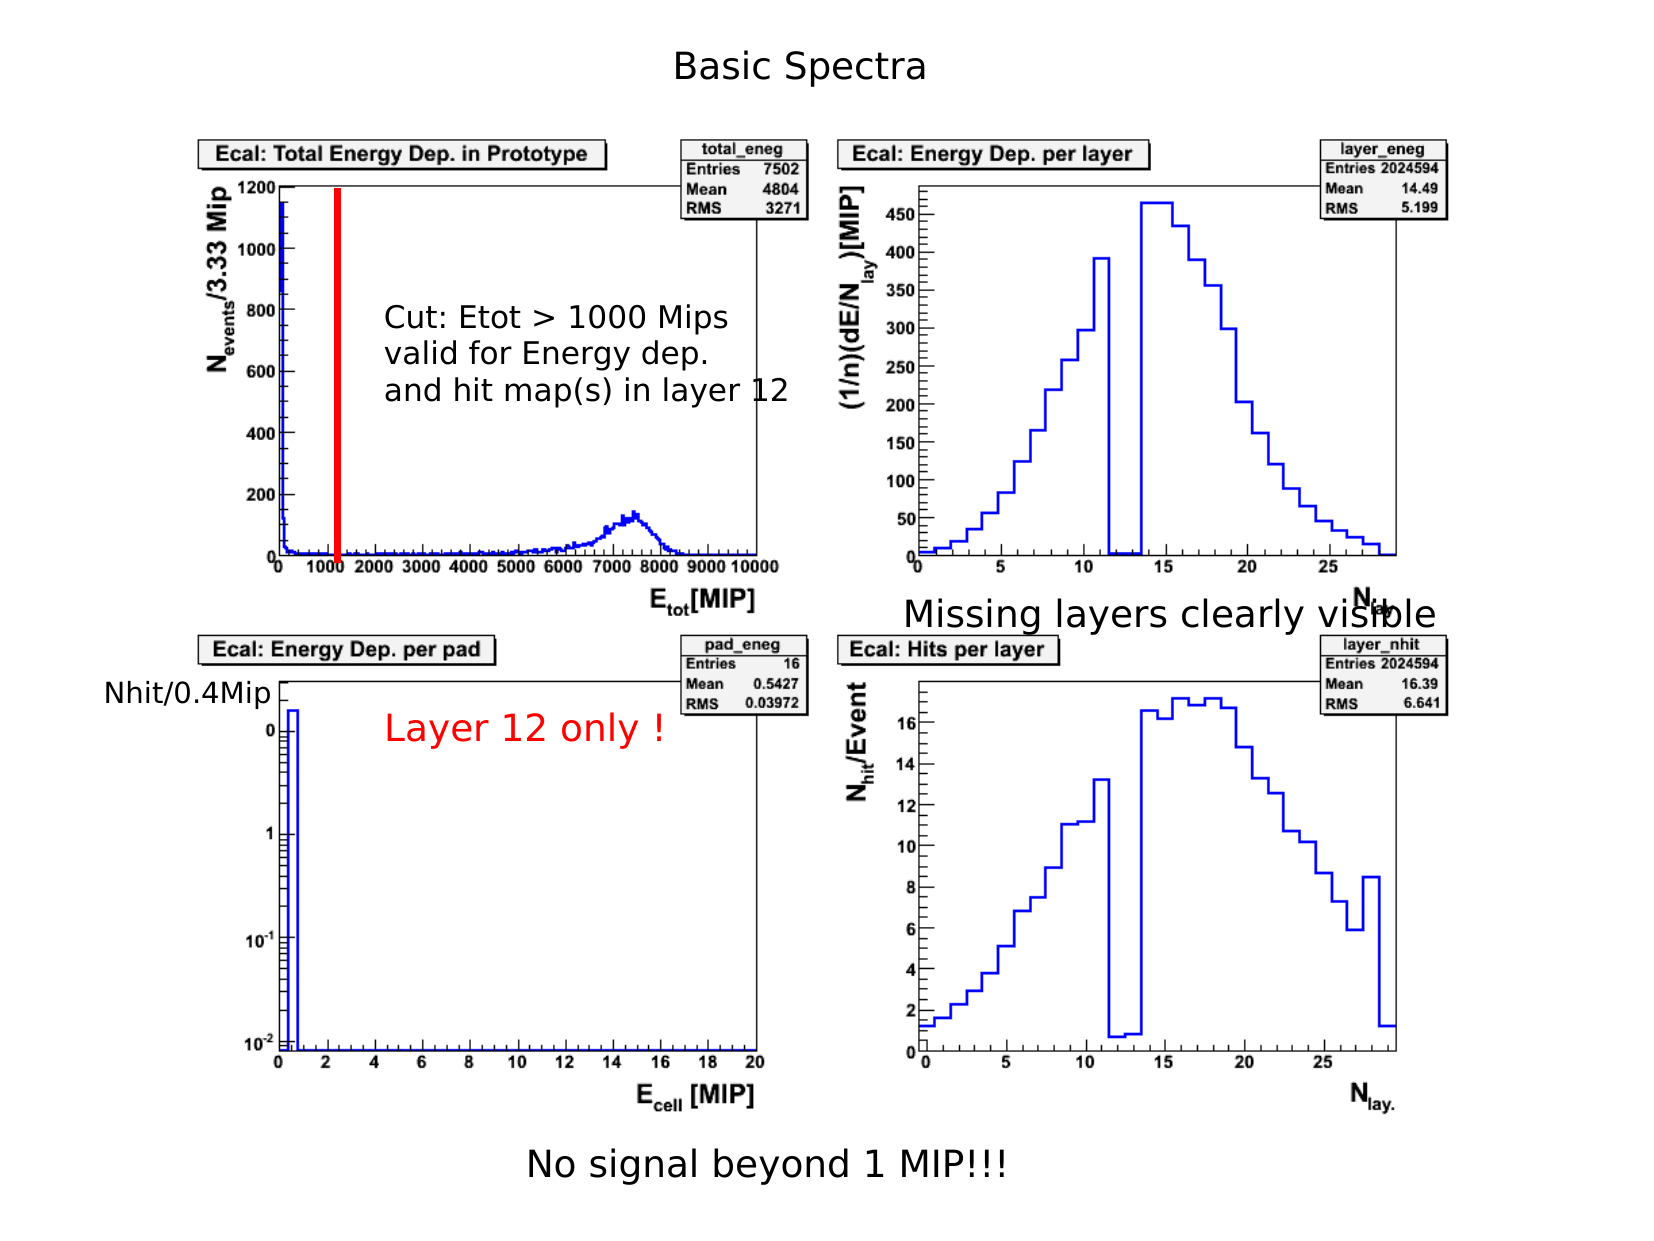

Basic Spectra
Cut: Etot > 1000 Mips
valid for Energy dep.
and hit map(s) in layer 12
Missing layers clearly visible
Nhit/0.4Mip
Layer 12 only !
No signal beyond 1 MIP!!!